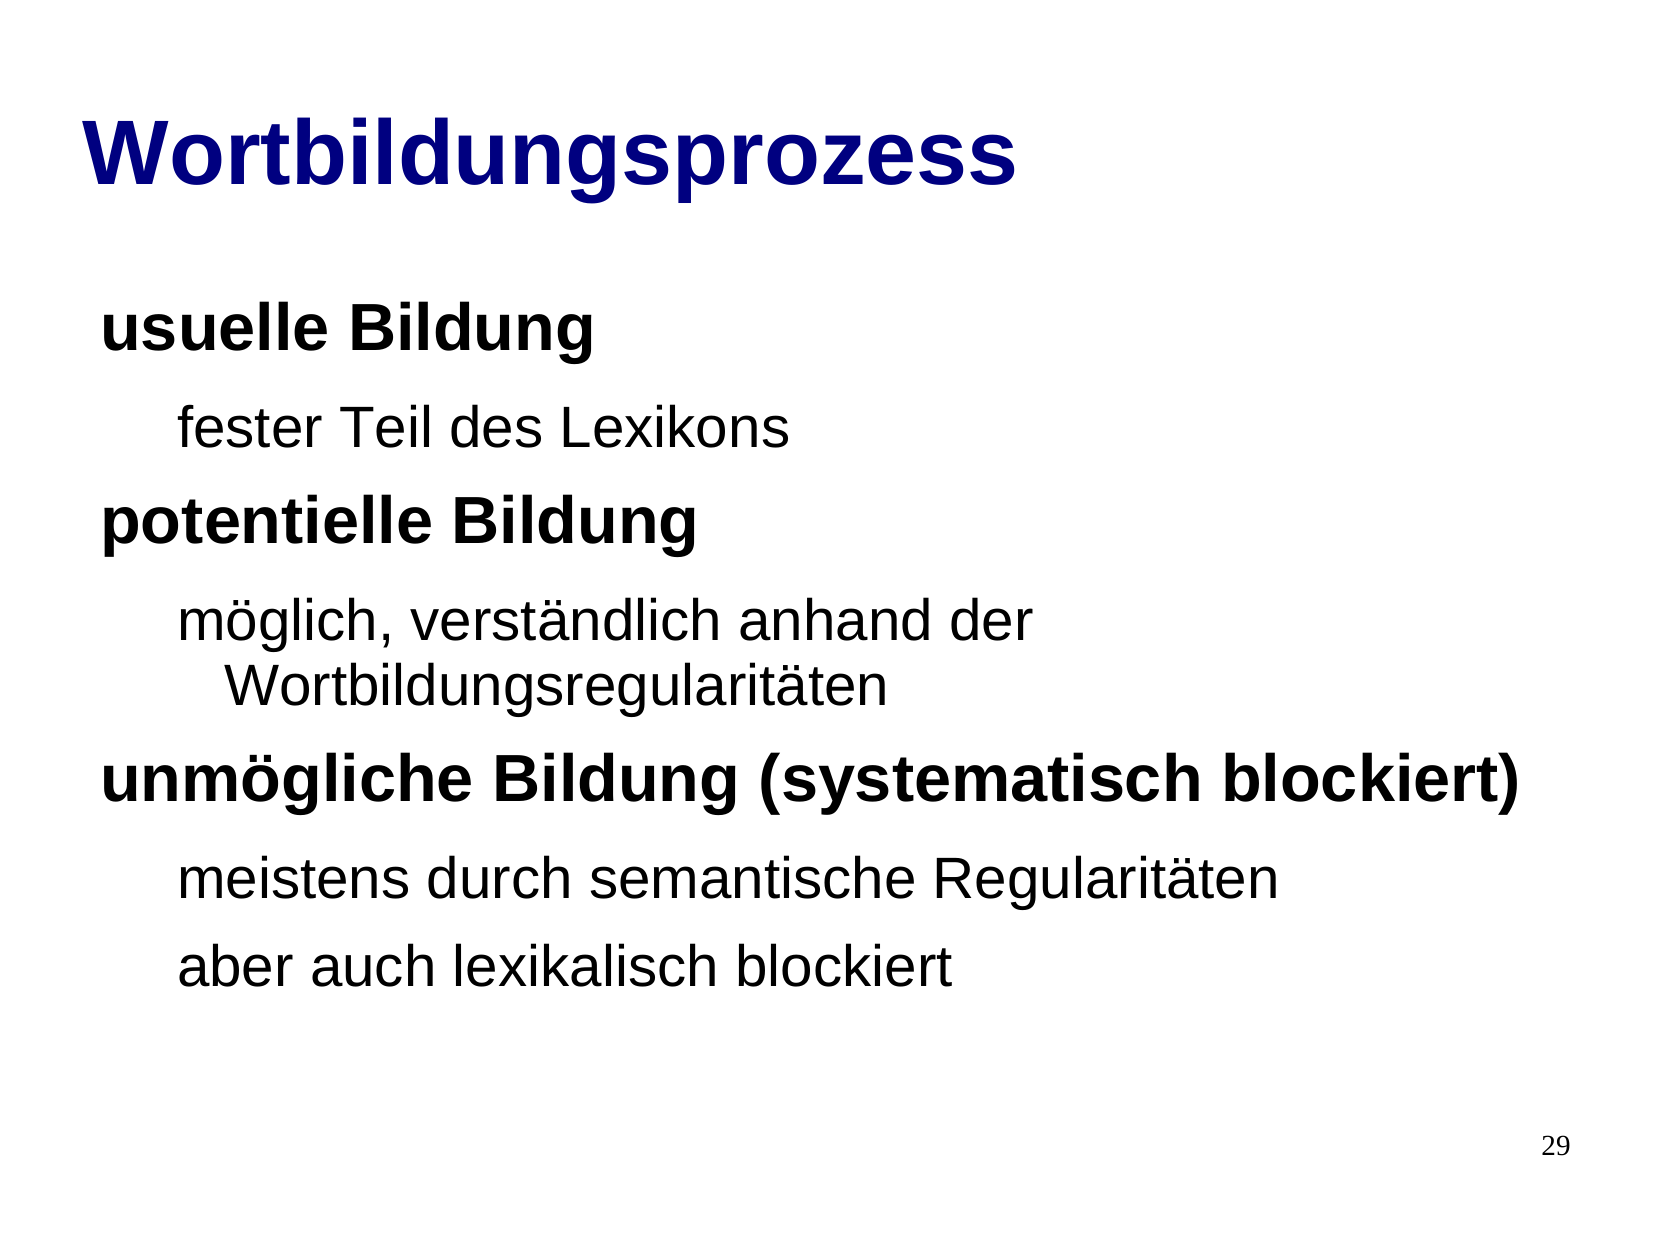

# Wortbildungsprozess
usuelle Bildung
fester Teil des Lexikons
potentielle Bildung
möglich, verständlich anhand der Wortbildungsregularitäten
unmögliche Bildung (systematisch blockiert)
meistens durch semantische Regularitäten
aber auch lexikalisch blockiert
29